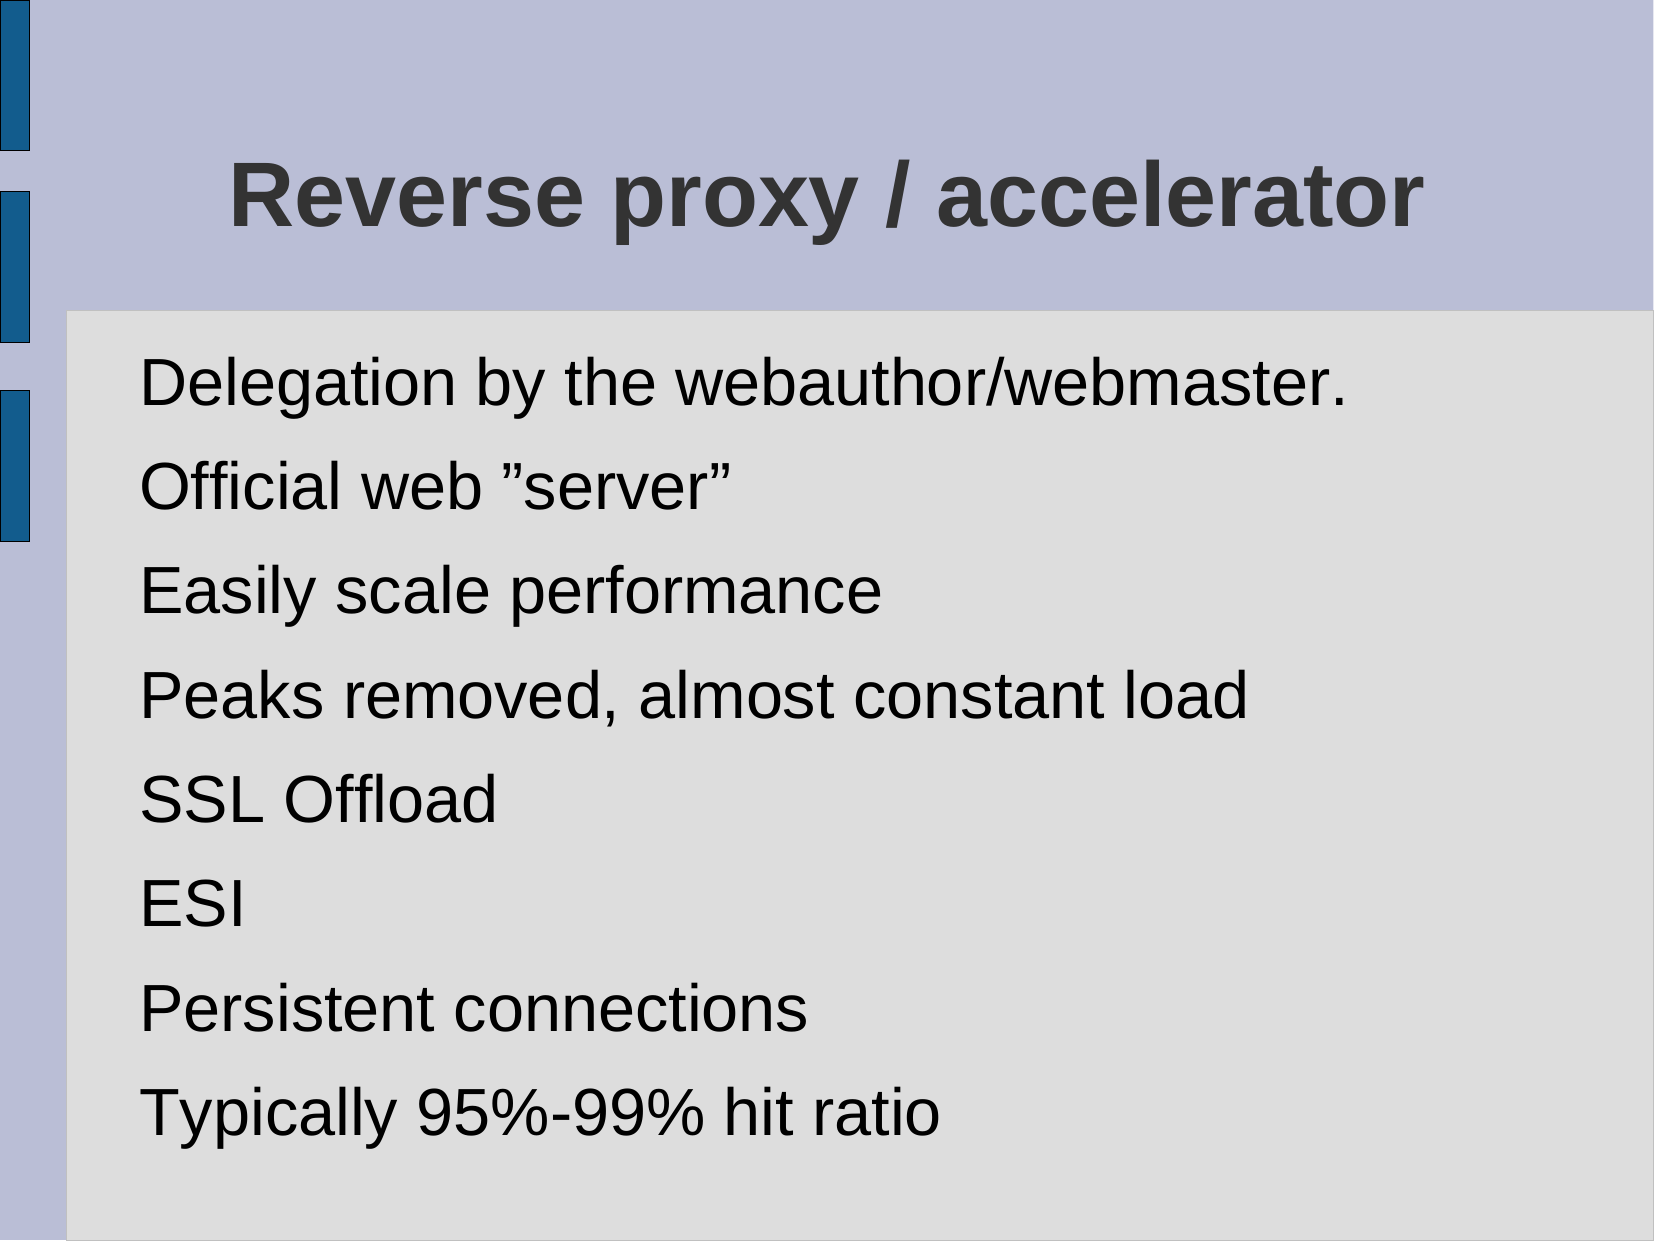

# Reverse proxy / accelerator
Delegation by the webauthor/webmaster.
Official web ”server”
Easily scale performance
Peaks removed, almost constant load
SSL Offload
ESI
Persistent connections
Typically 95%-99% hit ratio